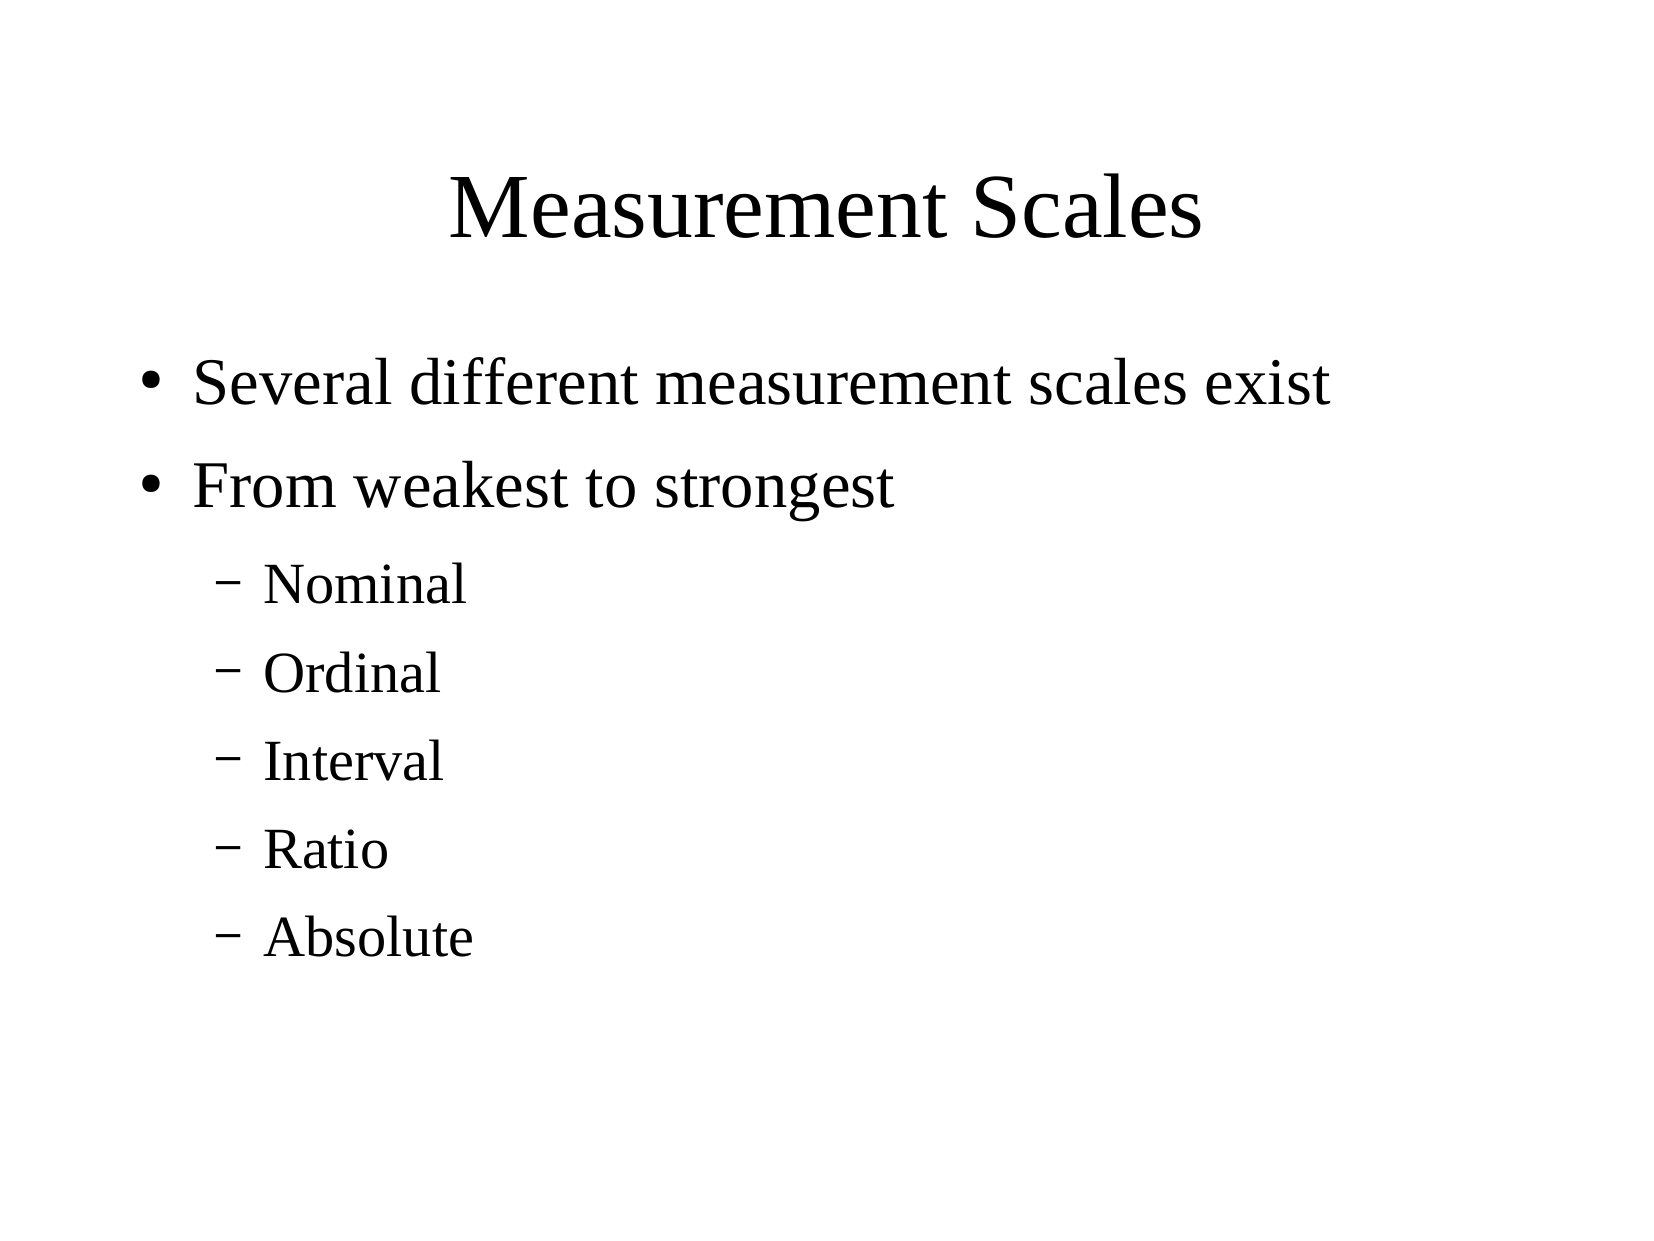

# Measurement Scales
Several different measurement scales exist
From weakest to strongest
Nominal
Ordinal
Interval
Ratio
Absolute